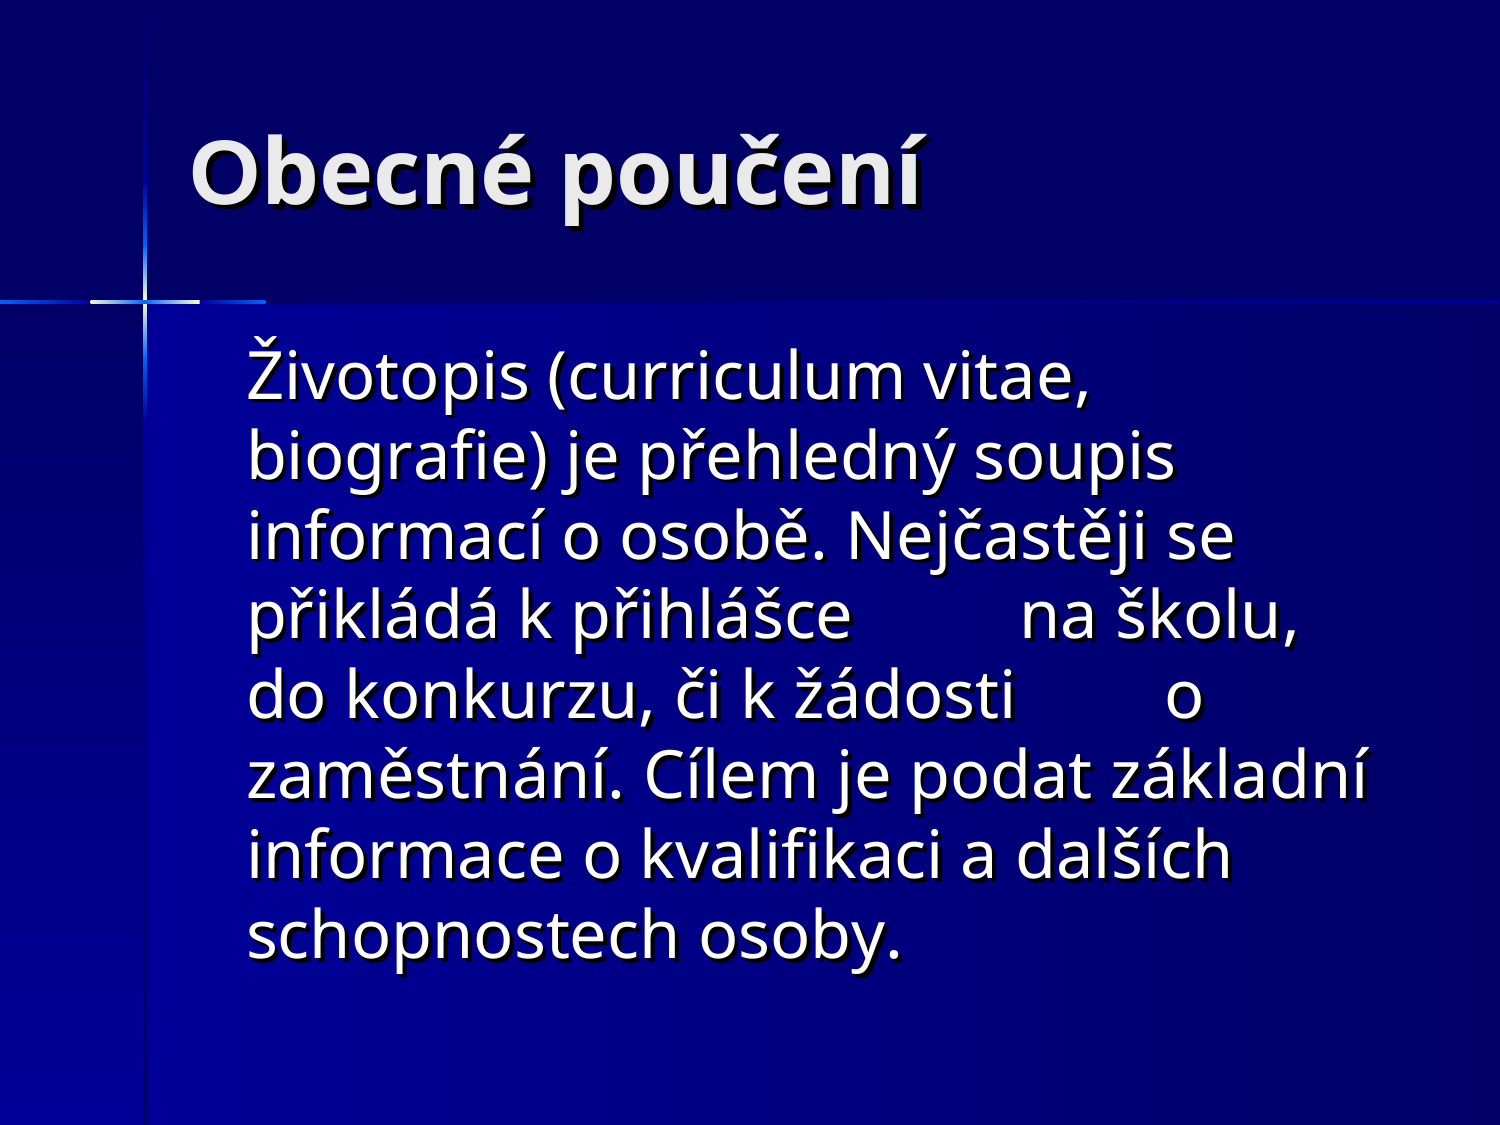

# Obecné poučení
	Životopis (curriculum vitae, biografie) je přehledný soupis informací o osobě. Nejčastěji se přikládá k přihlášce na školu, do konkurzu, či k žádosti o zaměstnání. Cílem je podat základní informace o kvalifikaci a dalších schopnostech osoby.